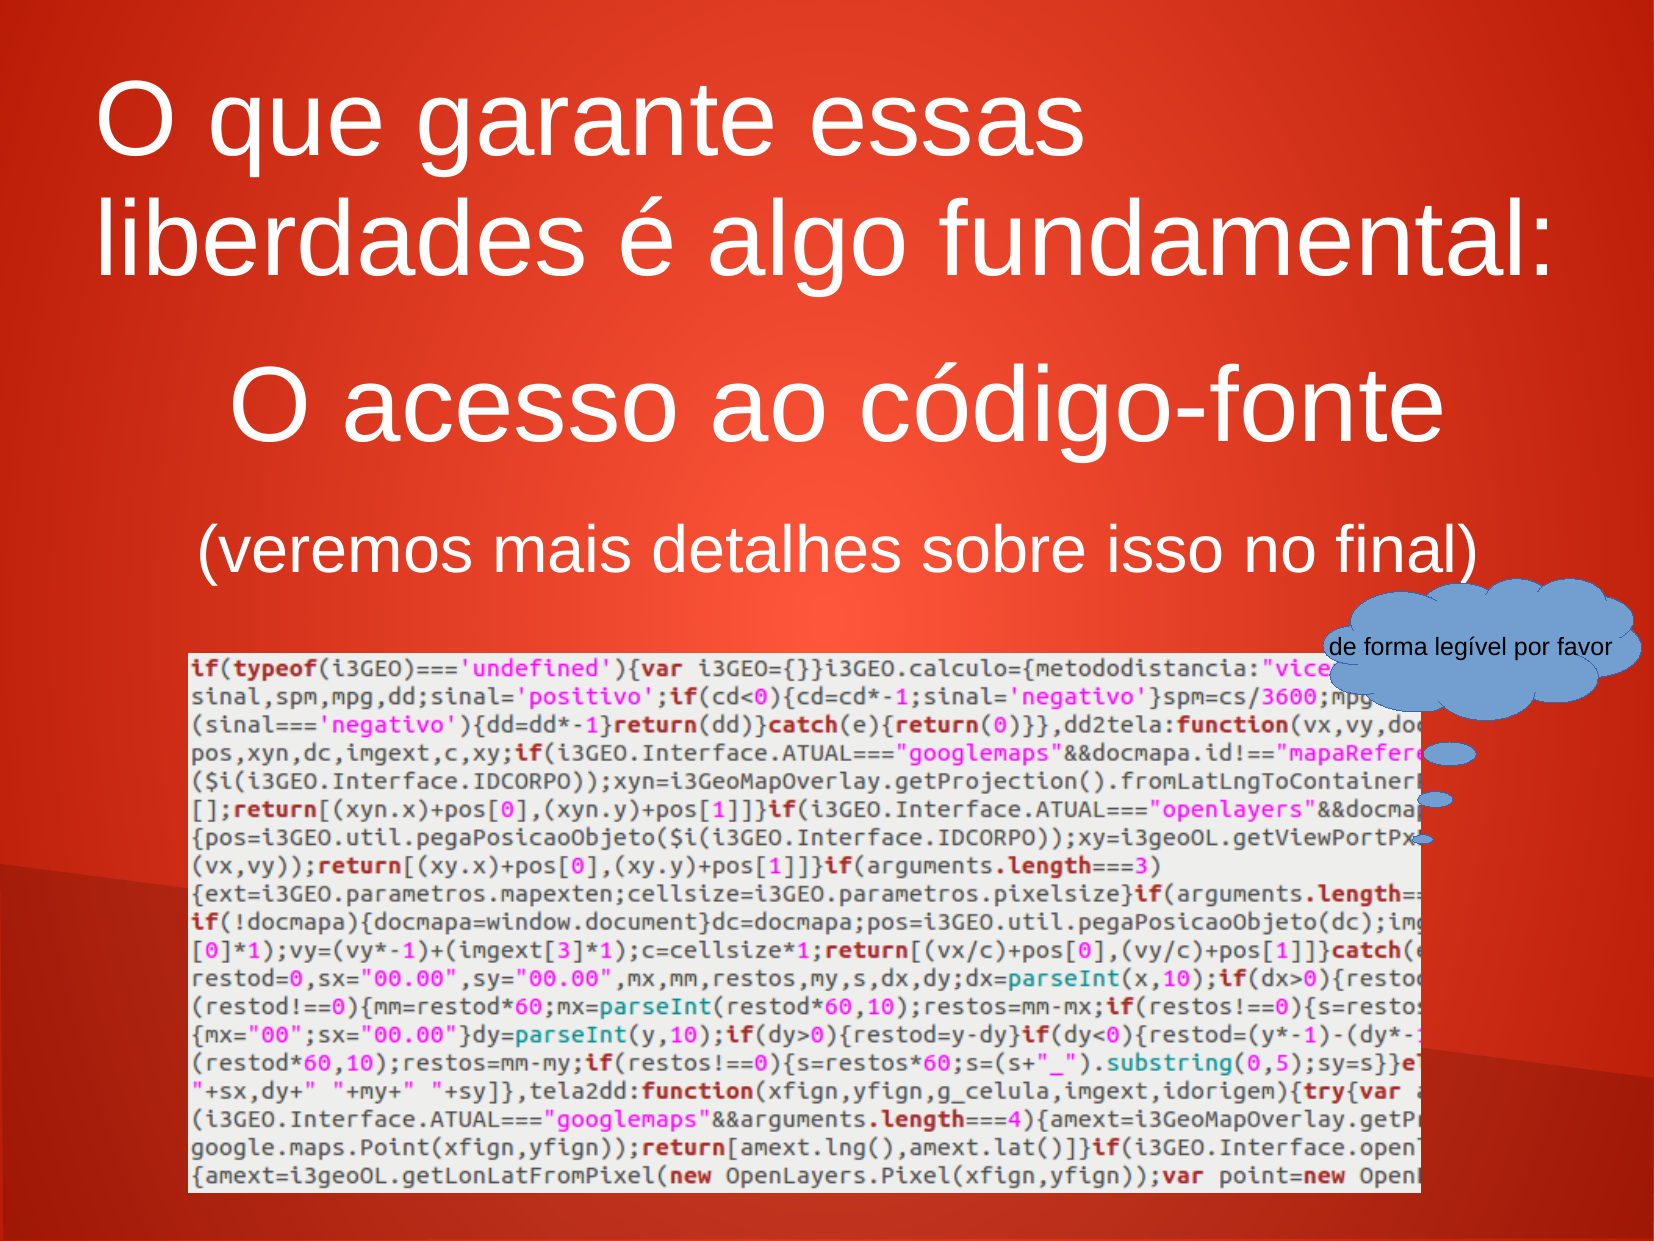

# O que garante essas liberdades é algo fundamental:
O acesso ao código-fonte
(veremos mais detalhes sobre isso no final)
de forma legível por favor